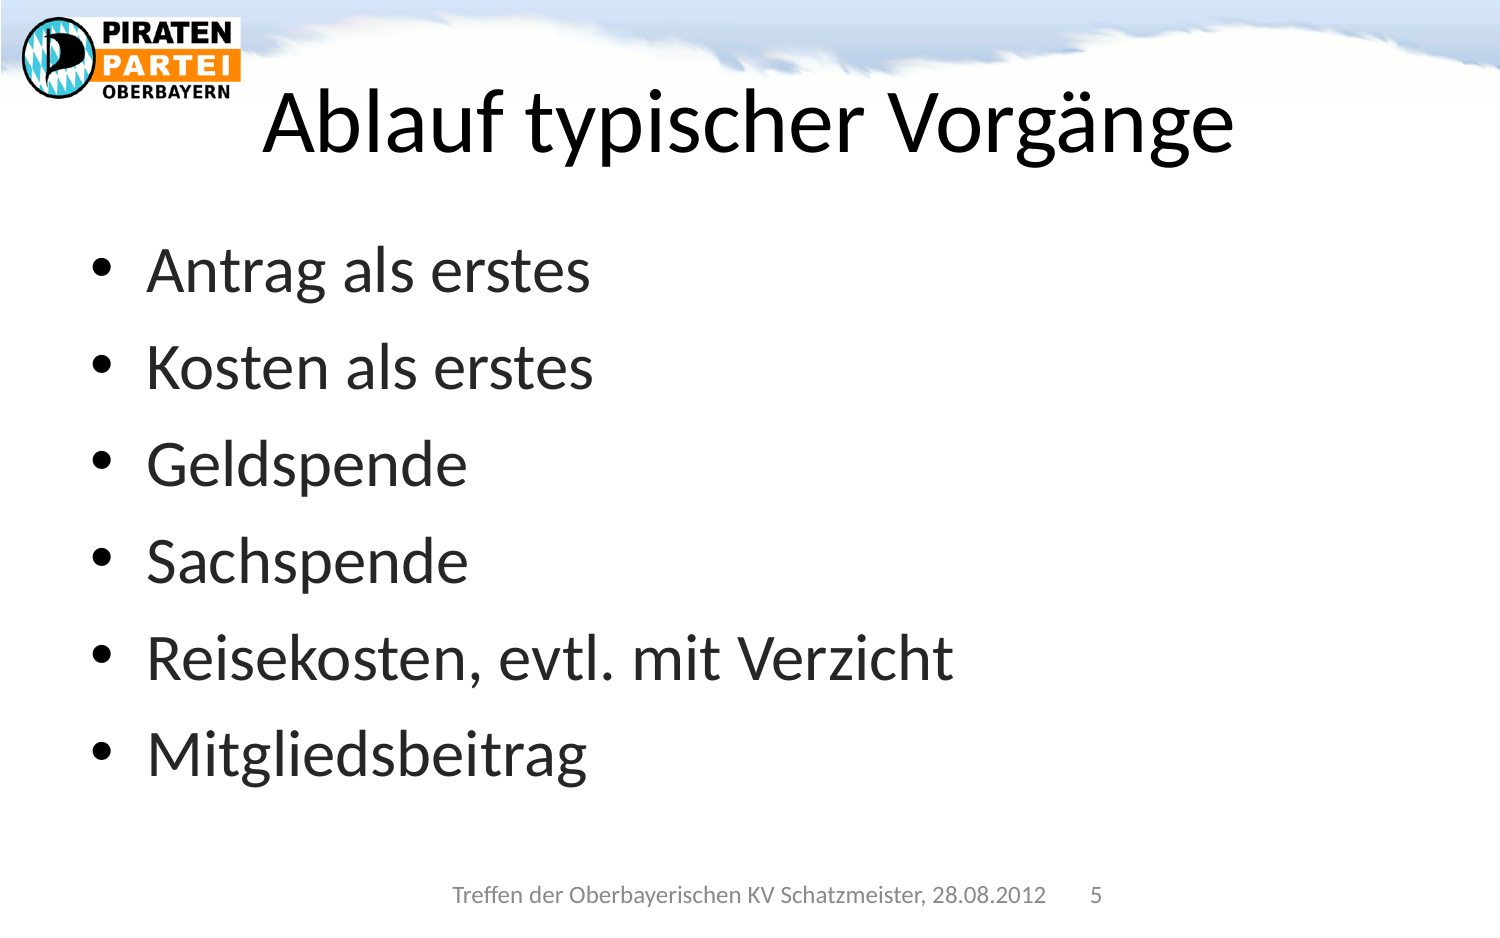

# Ablauf typischer Vorgänge
Antrag als erstes
Kosten als erstes
Geldspende
Sachspende
Reisekosten, evtl. mit Verzicht
Mitgliedsbeitrag
Treffen der Oberbayerischen KV Schatzmeister, 28.08.2012
5